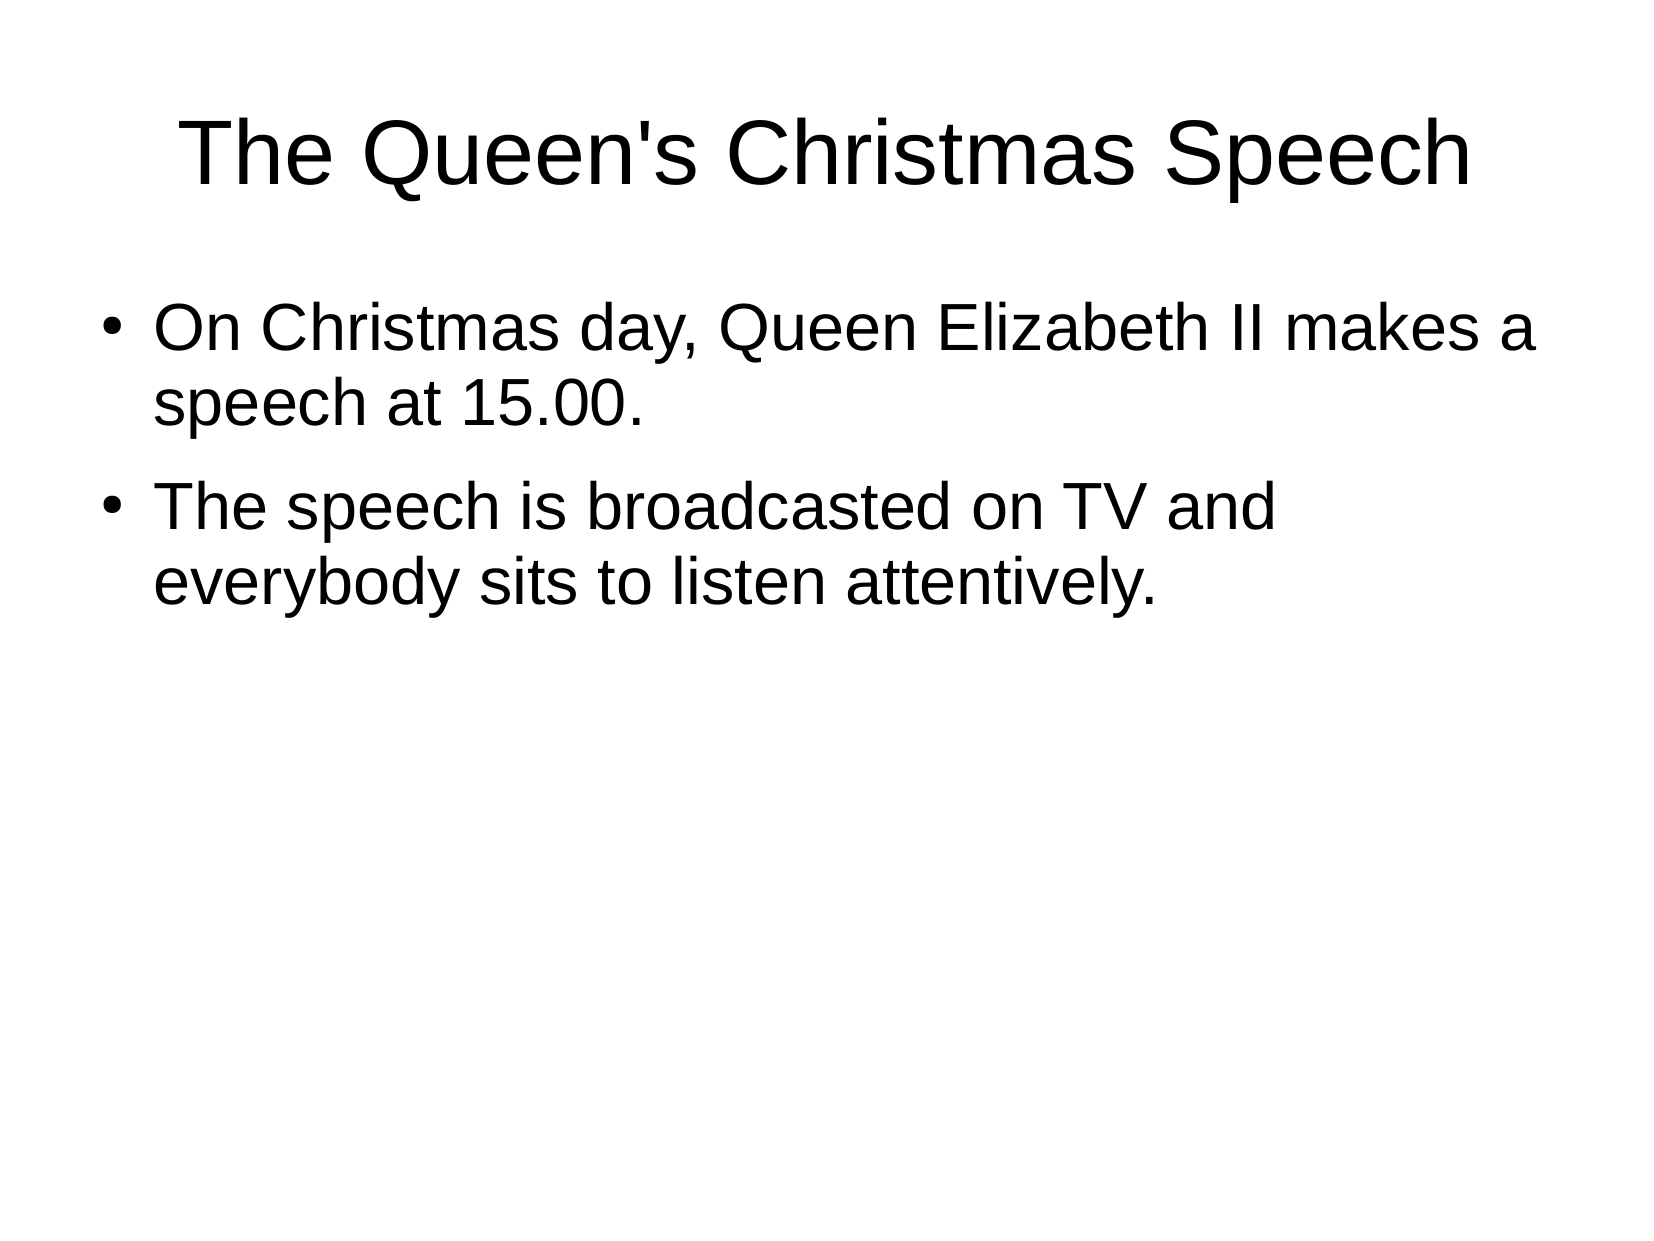

# The Queen's Christmas Speech
On Christmas day, Queen Elizabeth II makes a speech at 15.00.
The speech is broadcasted on TV and everybody sits to listen attentively.